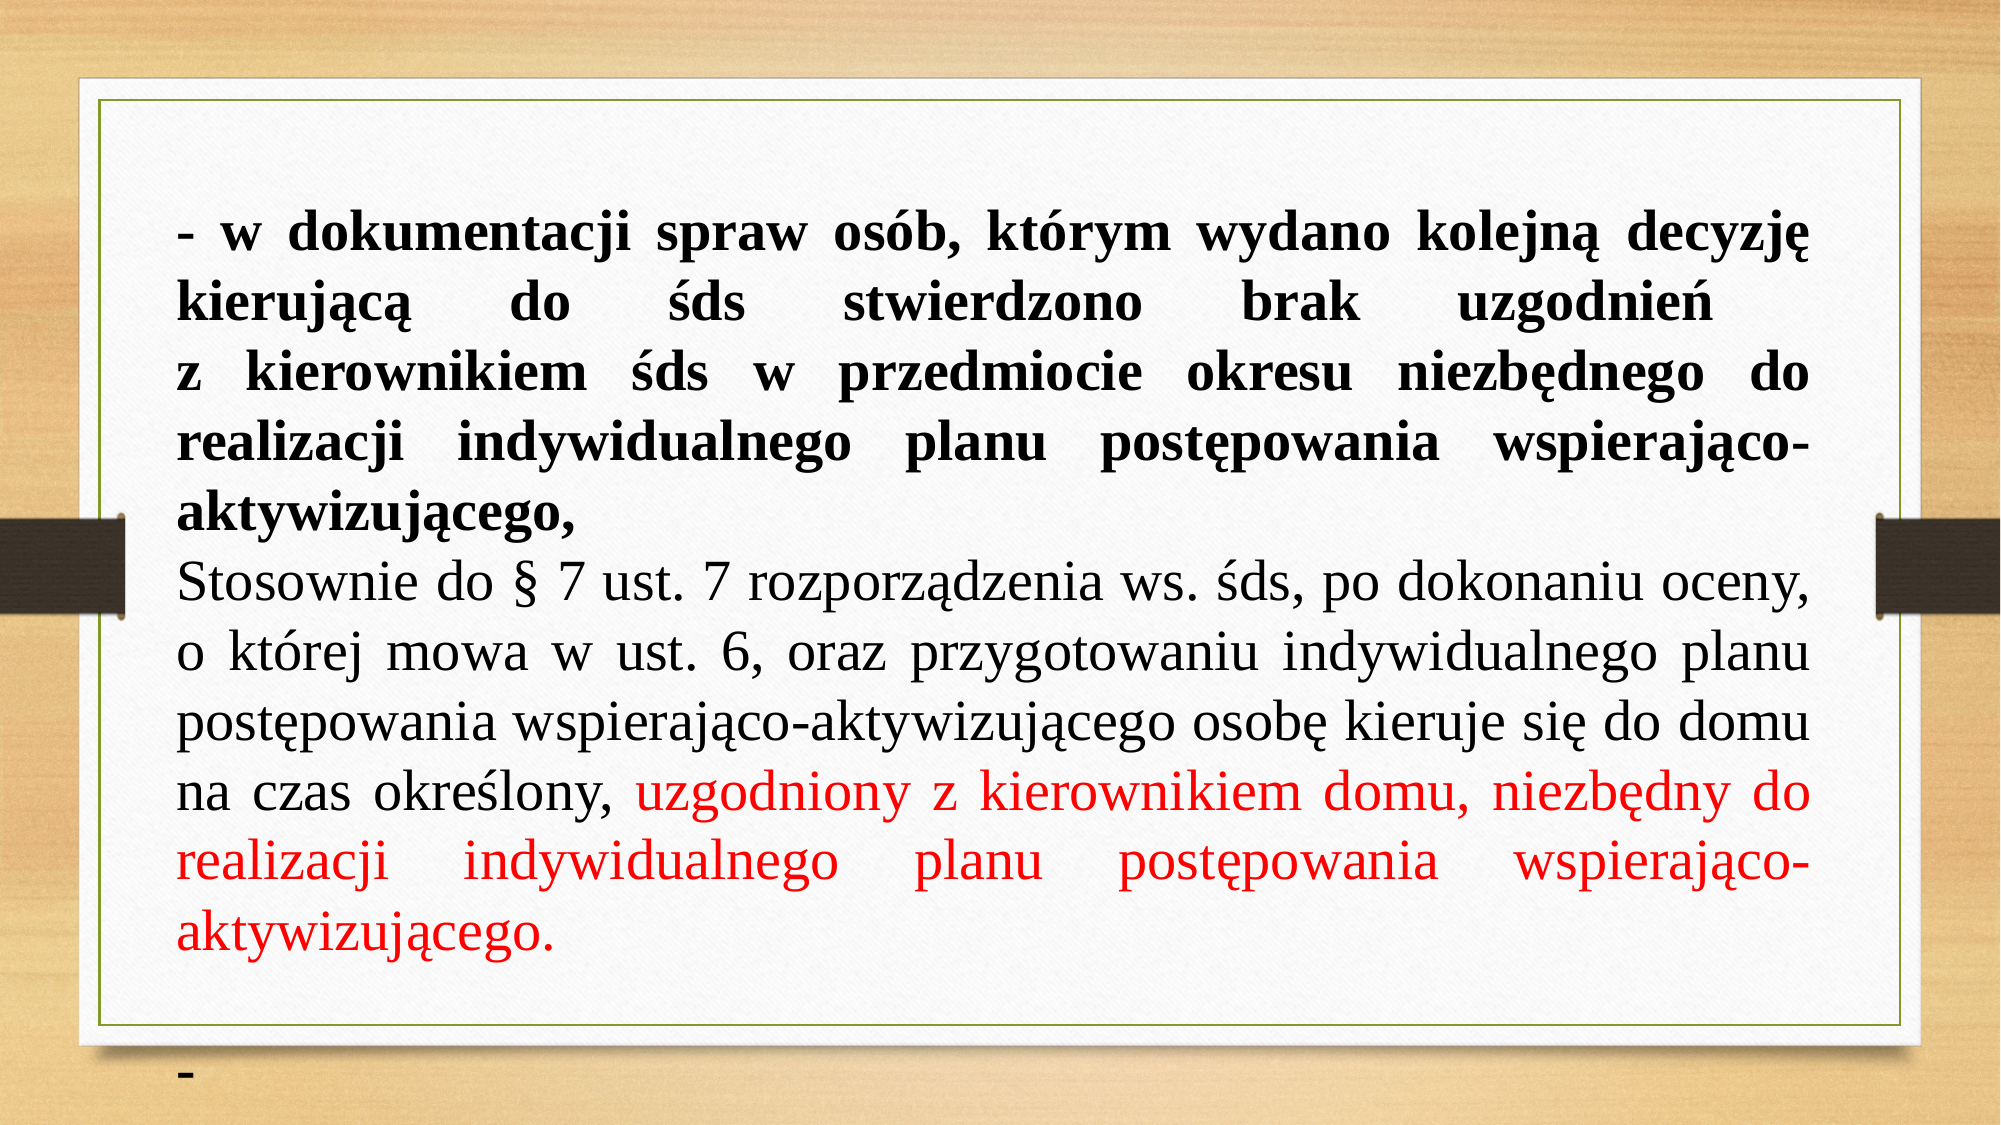

- w dokumentacji spraw osób, którym wydano kolejną decyzję kierującą do śds stwierdzono brak uzgodnień
z kierownikiem śds w przedmiocie okresu niezbędnego do realizacji indywidualnego planu postępowania wspierająco-aktywizującego,
Stosownie do § 7 ust. 7 rozporządzenia ws. śds, po dokonaniu oceny, o której mowa w ust. 6, oraz przygotowaniu indywidualnego planu postępowania wspierająco-aktywizującego osobę kieruje się do domu na czas określony, uzgodniony z kierownikiem domu, niezbędny do realizacji indywidualnego planu postępowania wspierająco-aktywizującego.
-